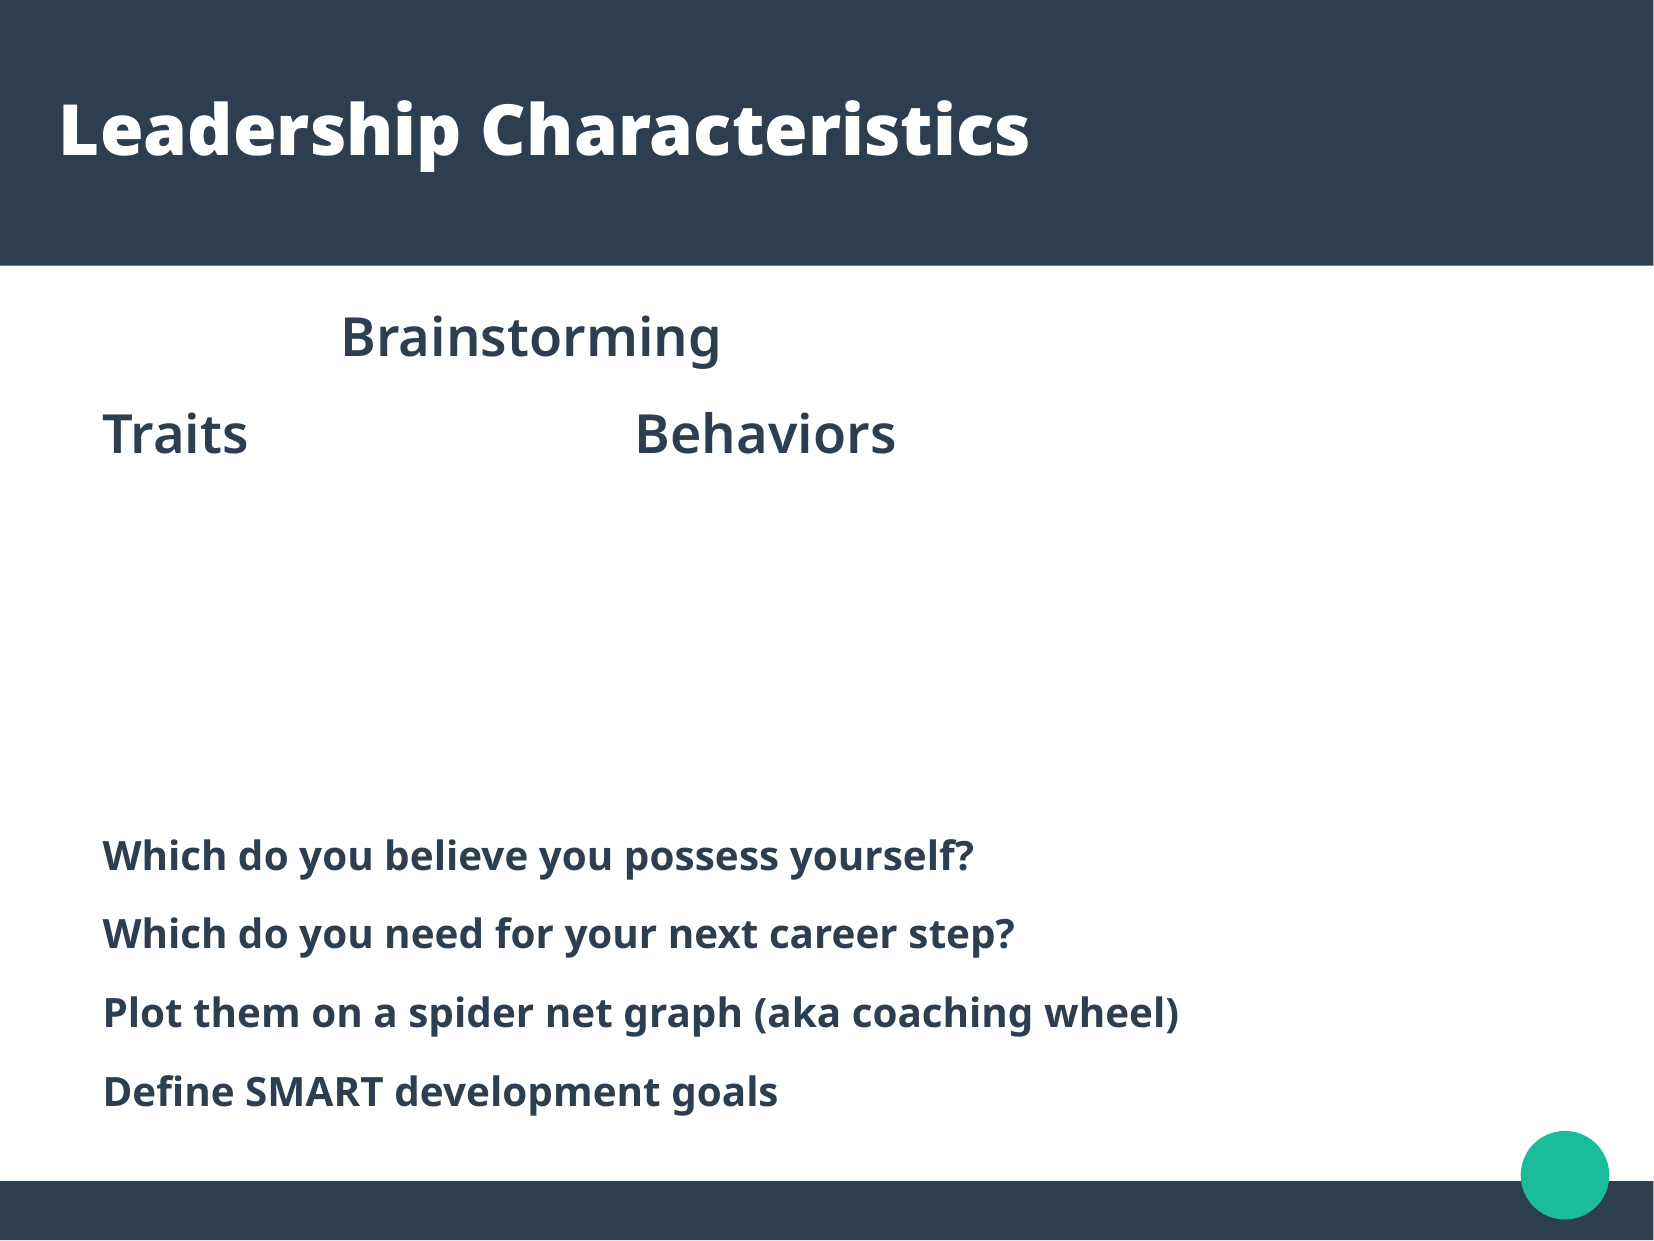

# Leadership Characteristics
 Brainstorming
Traits			 Behaviors
Which do you believe you possess yourself?
Which do you need for your next career step?
Plot them on a spider net graph (aka coaching wheel)
Define SMART development goals